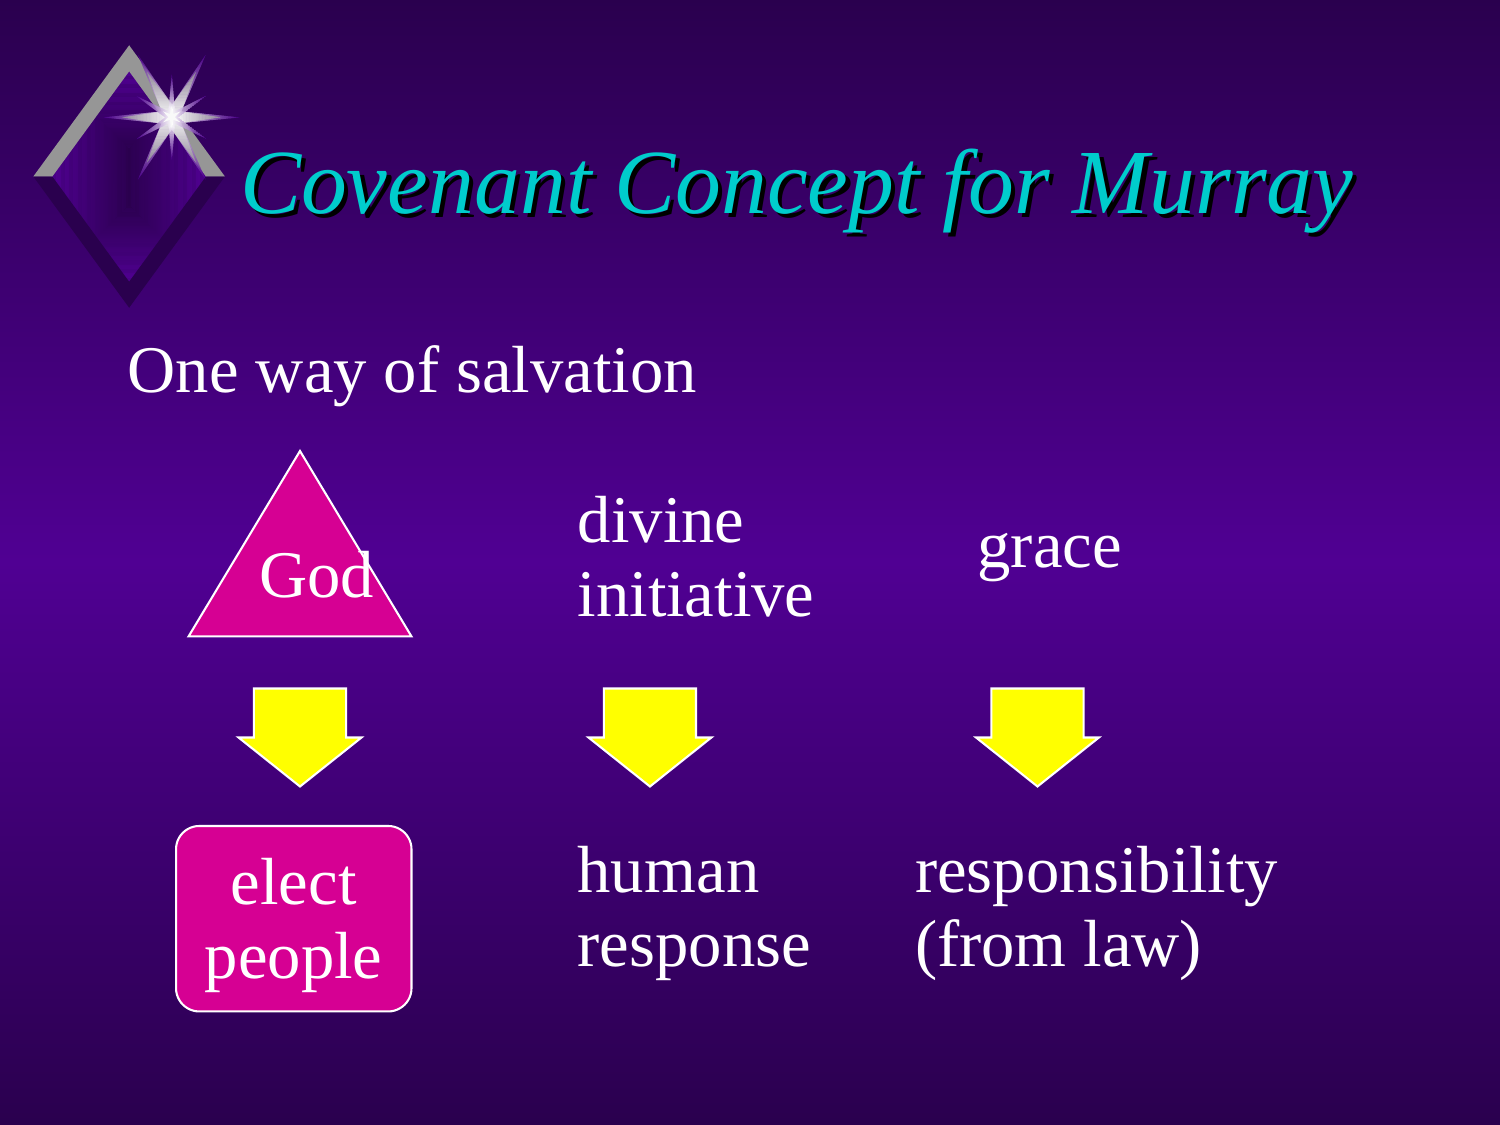

# Covenant Concept for Murray
One way of salvation
God
divine initiative
human response
grace
responsibility (from law)
elect
people